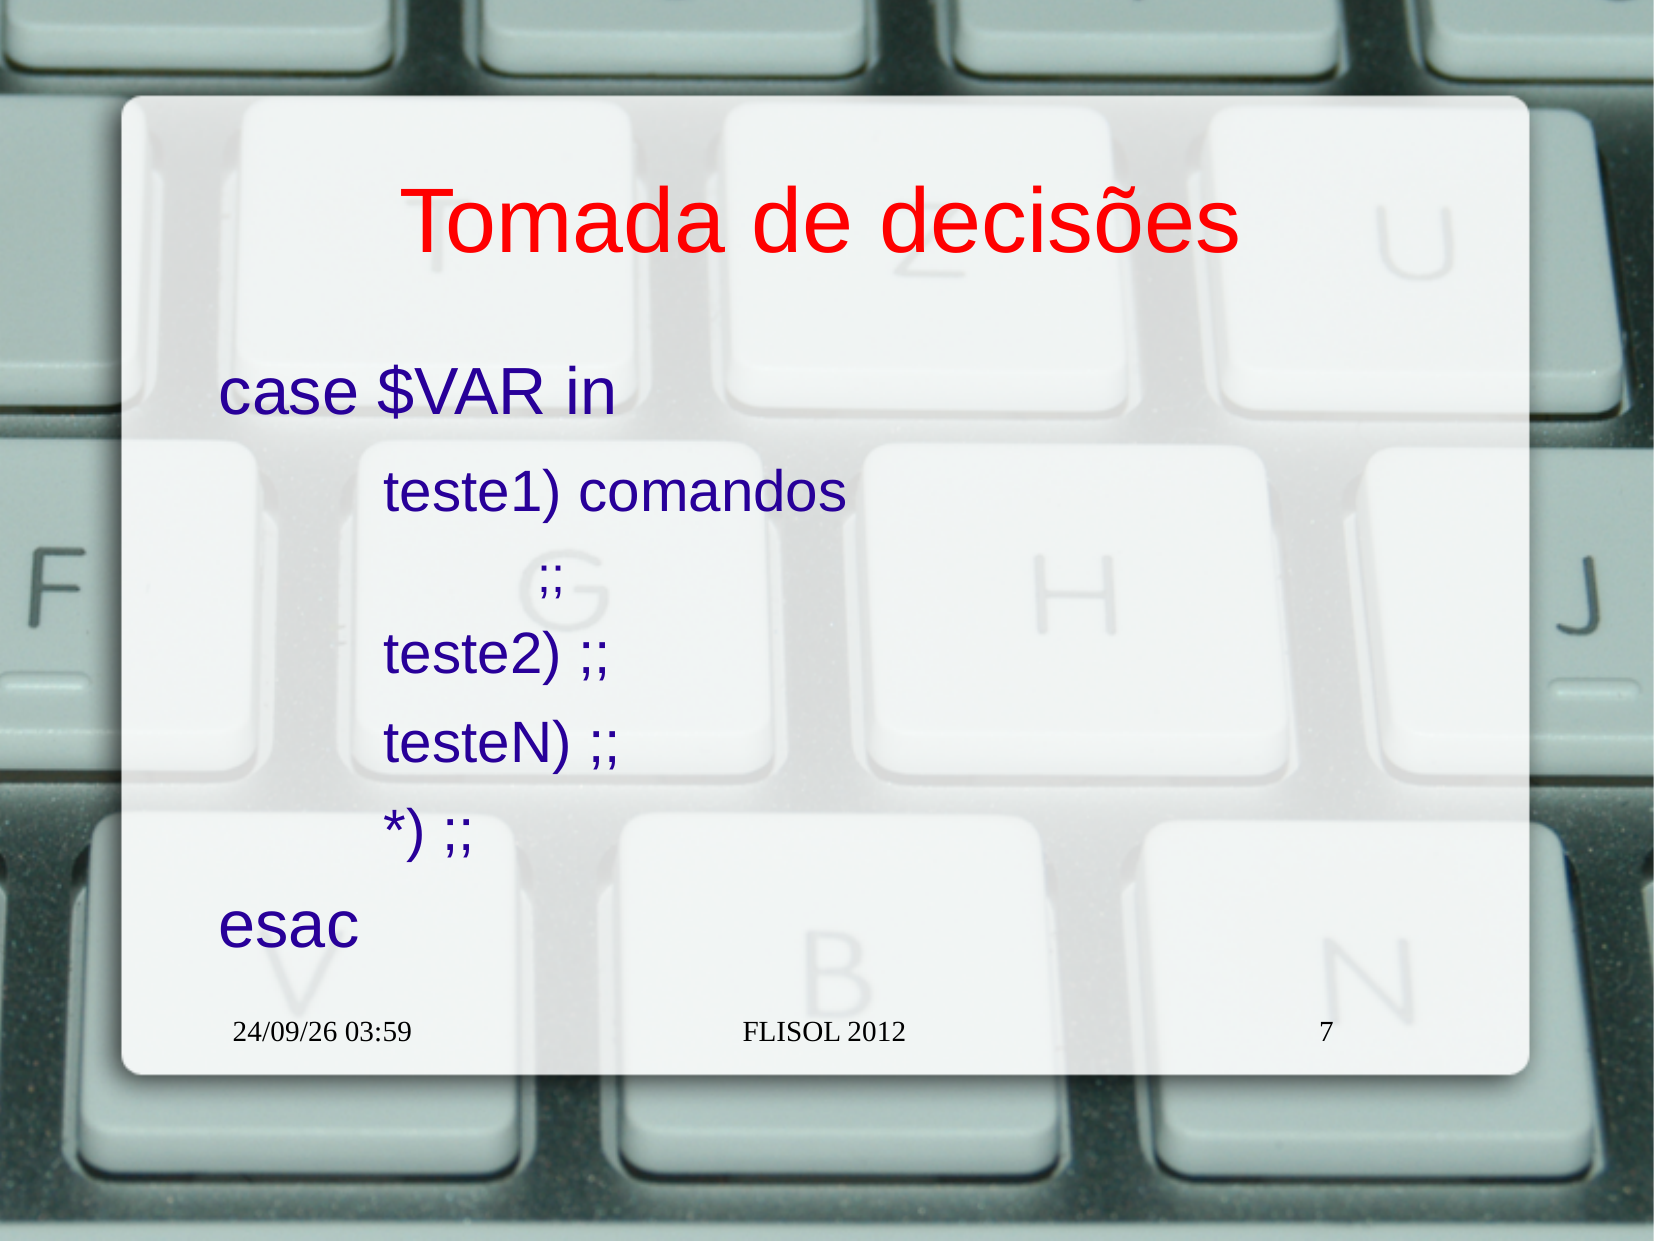

# Tomada de decisões
case $VAR in
teste1) comandos
;;
teste2) ;;
testeN) ;;
*) ;;
esac
FLISOL 2012
7